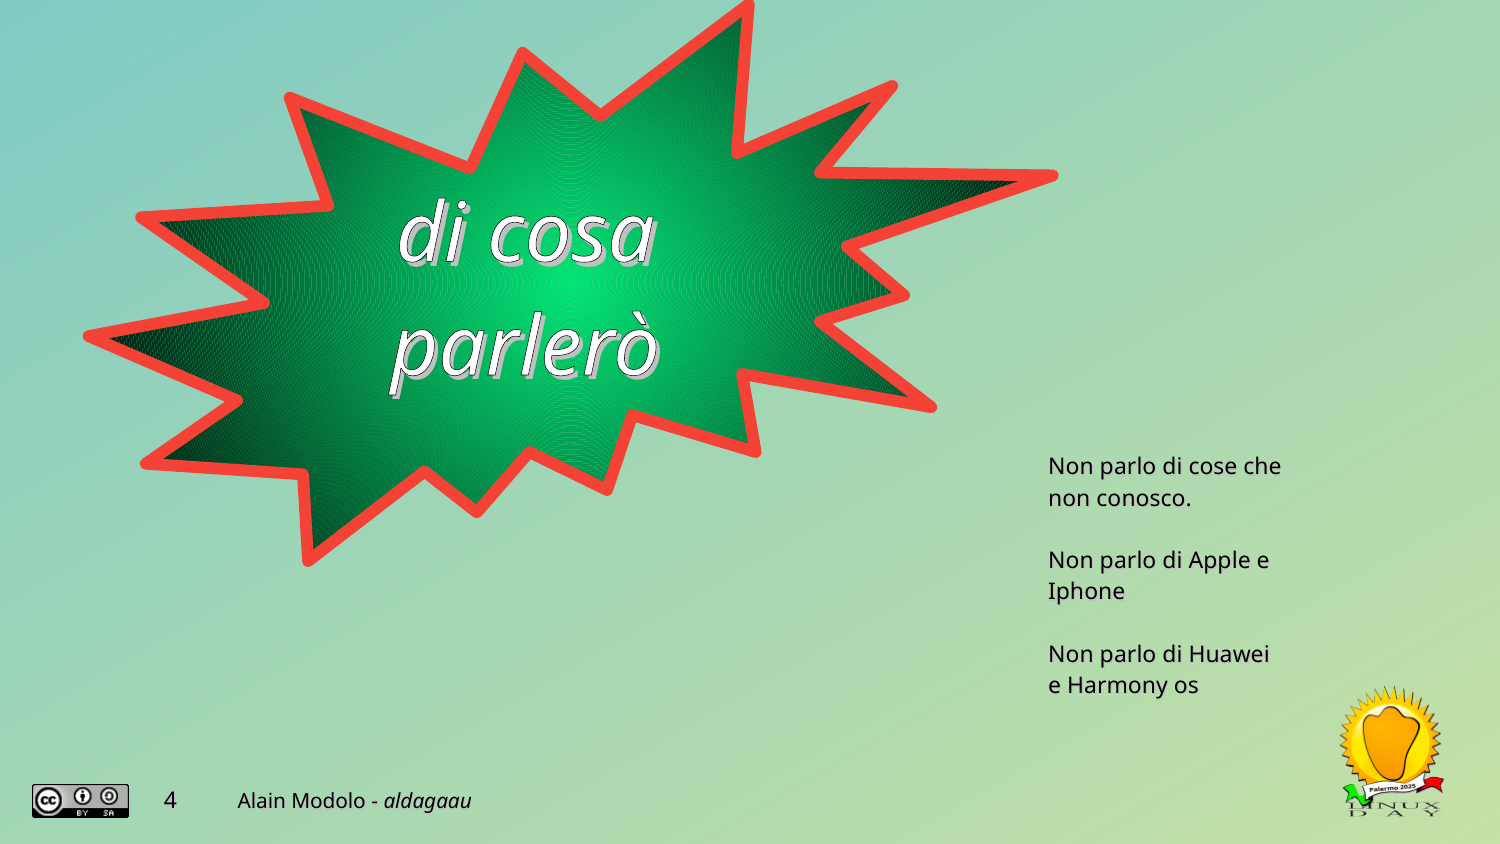

di cosa
parlerò
Non parlo di cose che non conosco.
Non parlo di Apple e Iphone
Non parlo di Huawei e Harmony os